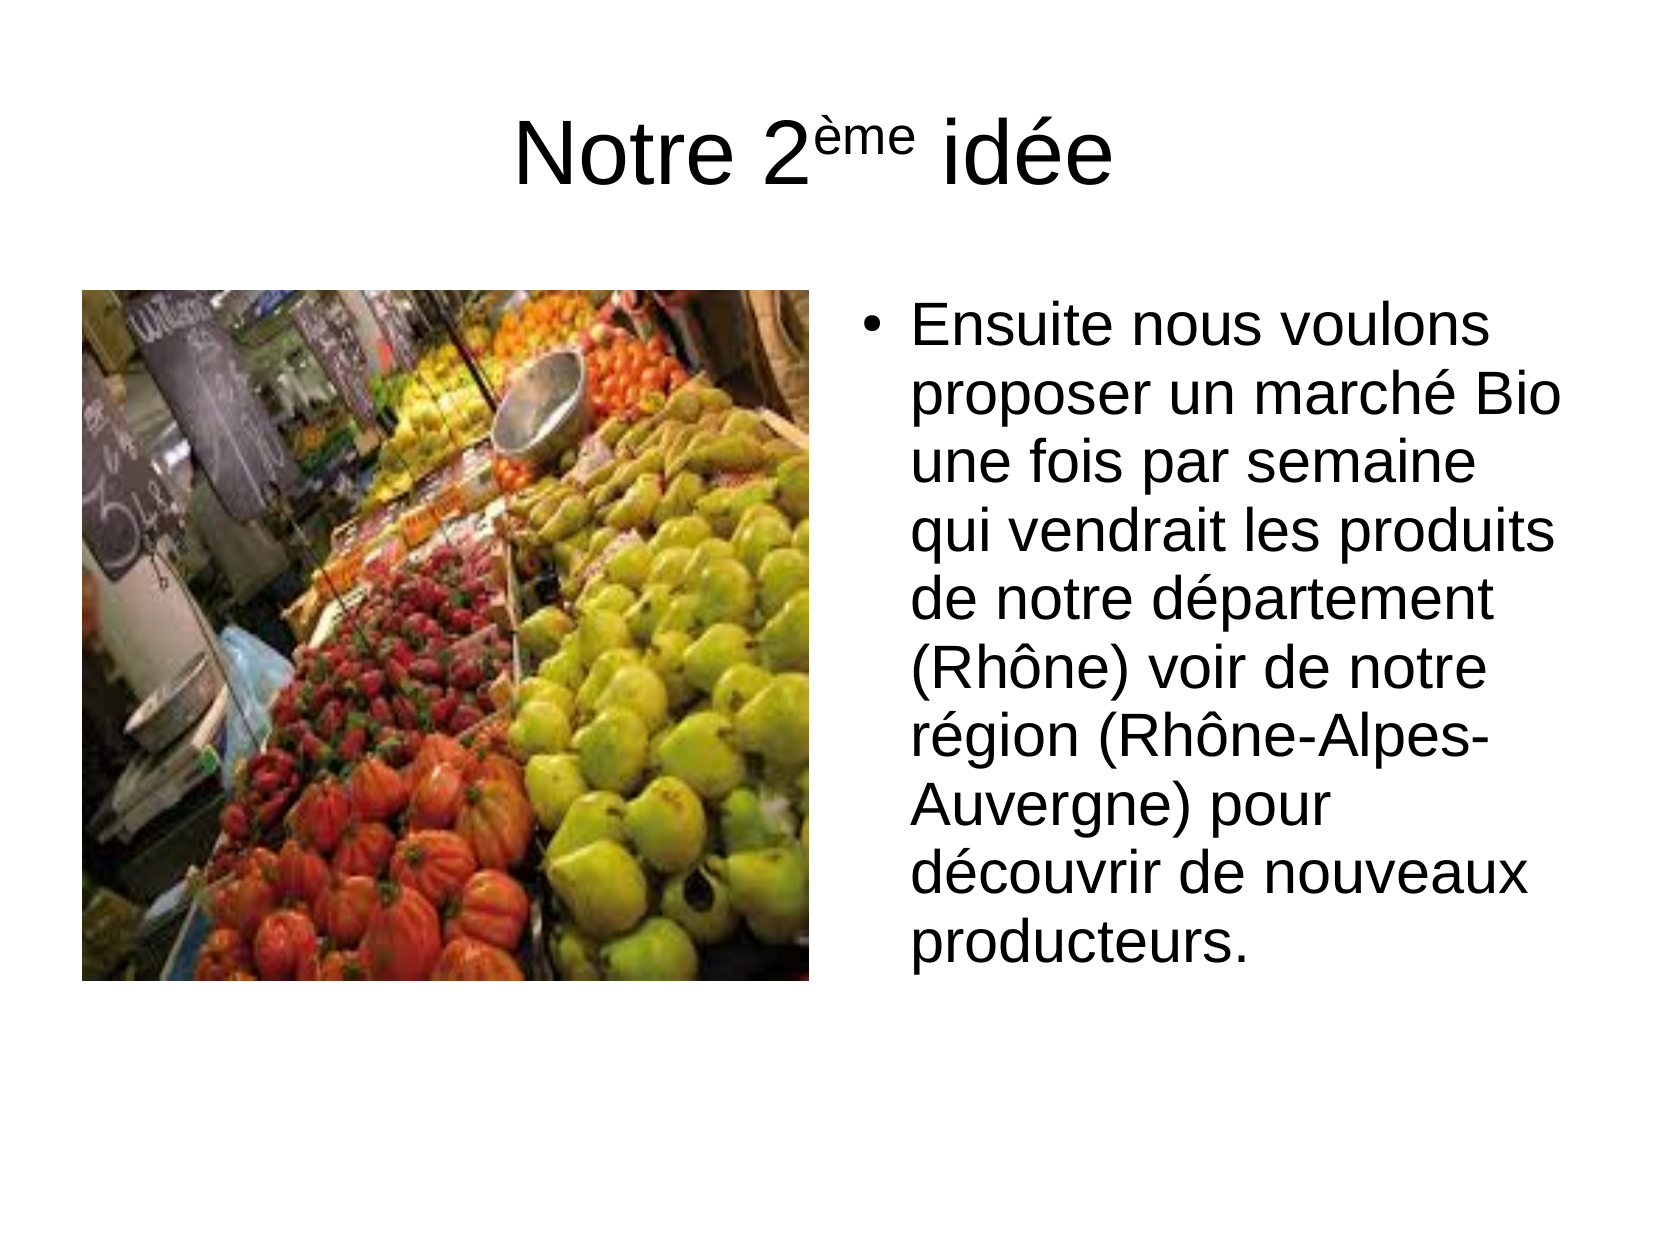

# Notre 2ème idée
Ensuite nous voulons proposer un marché Bio une fois par semaine qui vendrait les produits de notre département (Rhône) voir de notre région (Rhône-Alpes-Auvergne) pour découvrir de nouveaux producteurs.